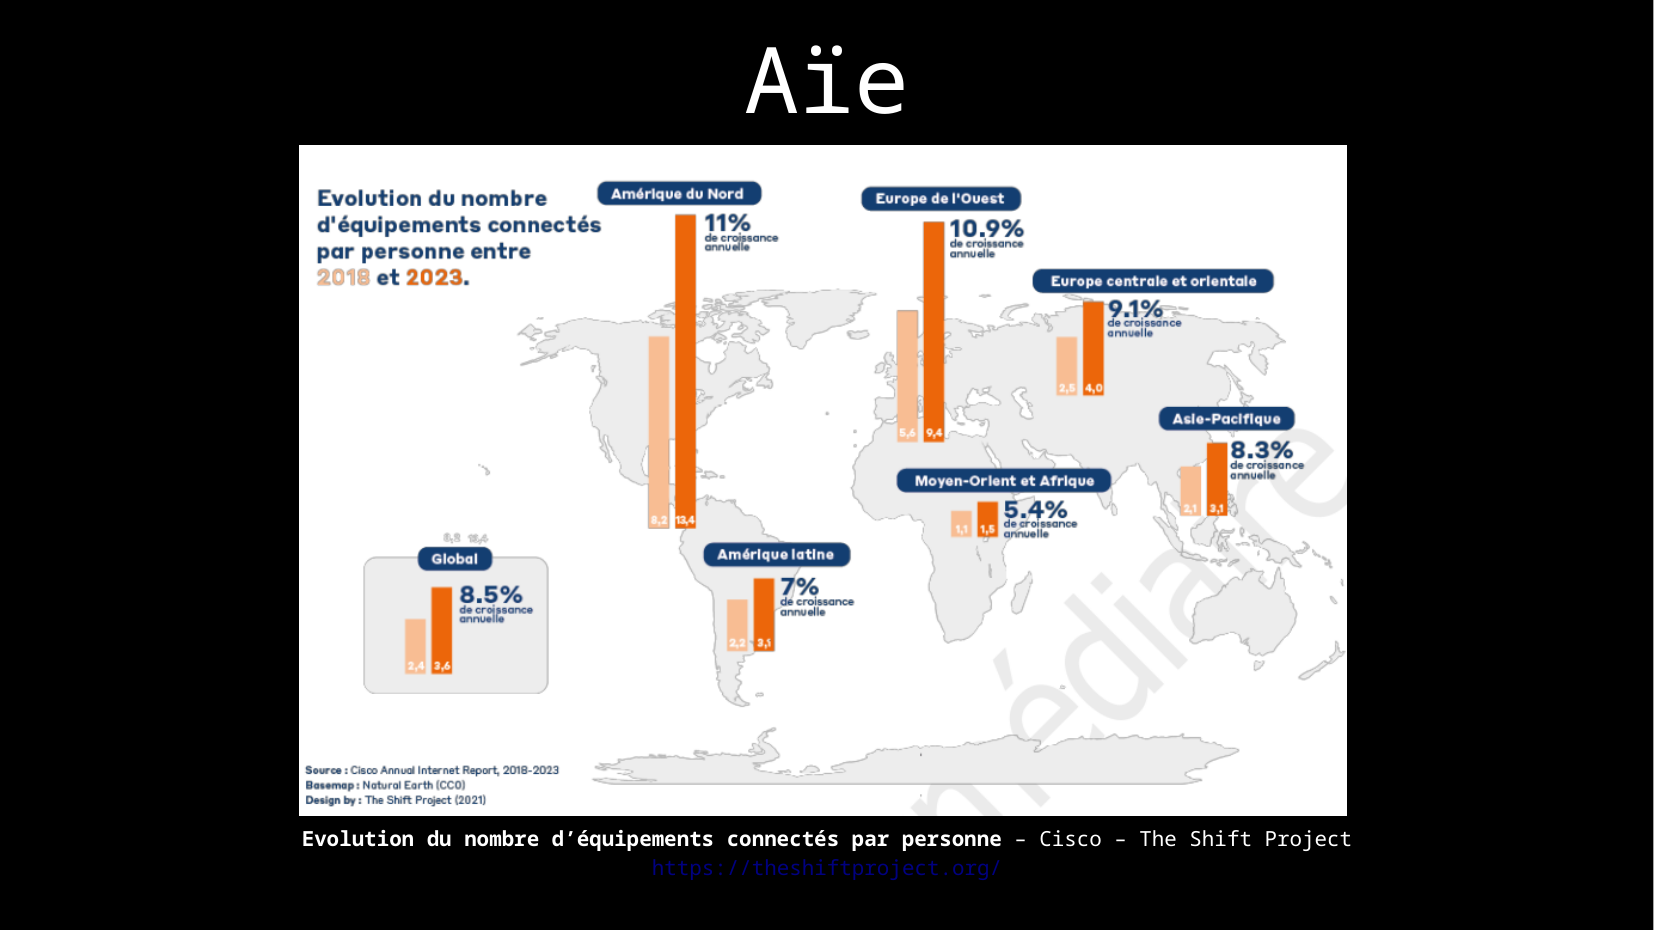

Aïe
# Evolution du nombre d’équipements connectés par personne – Cisco – The Shift Project https://theshiftproject.org/